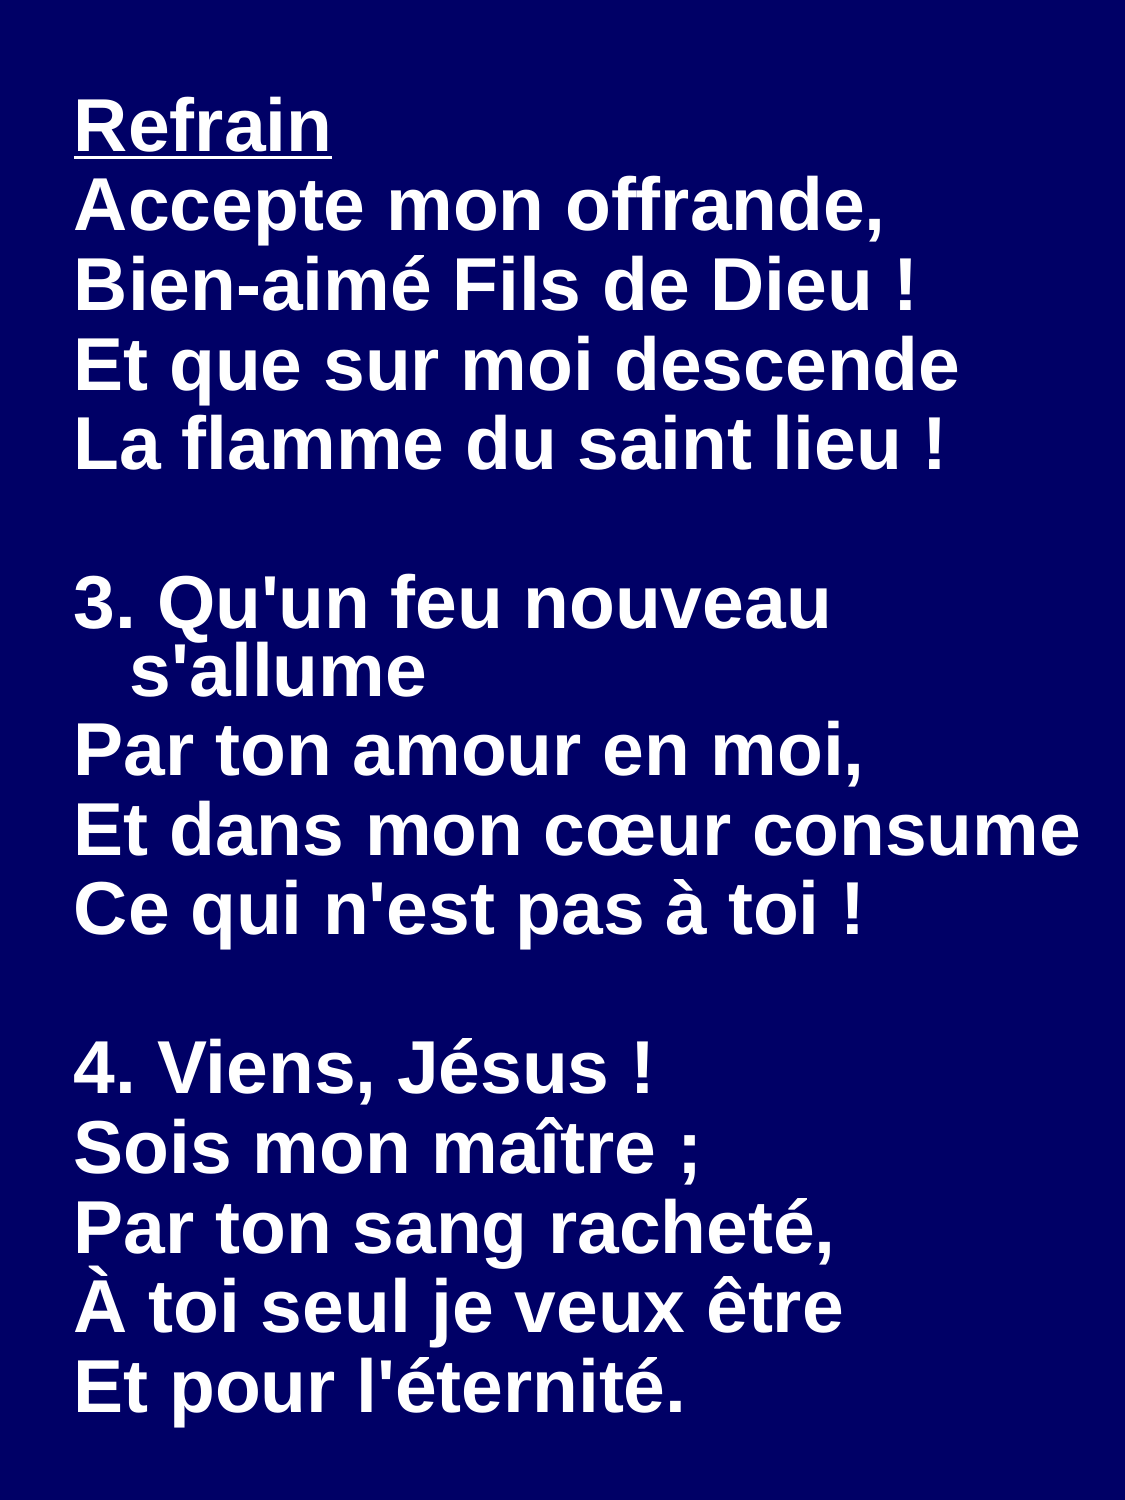

Refrain
Accepte mon offrande,
Bien-aimé Fils de Dieu !
Et que sur moi descende
La flamme du saint lieu !
3. Qu'un feu nouveau s'allume
Par ton amour en moi,
Et dans mon cœur consume
Ce qui n'est pas à toi !
4. Viens, Jésus !
Sois mon maître ;
Par ton sang racheté,
À toi seul je veux être
Et pour l'éternité.